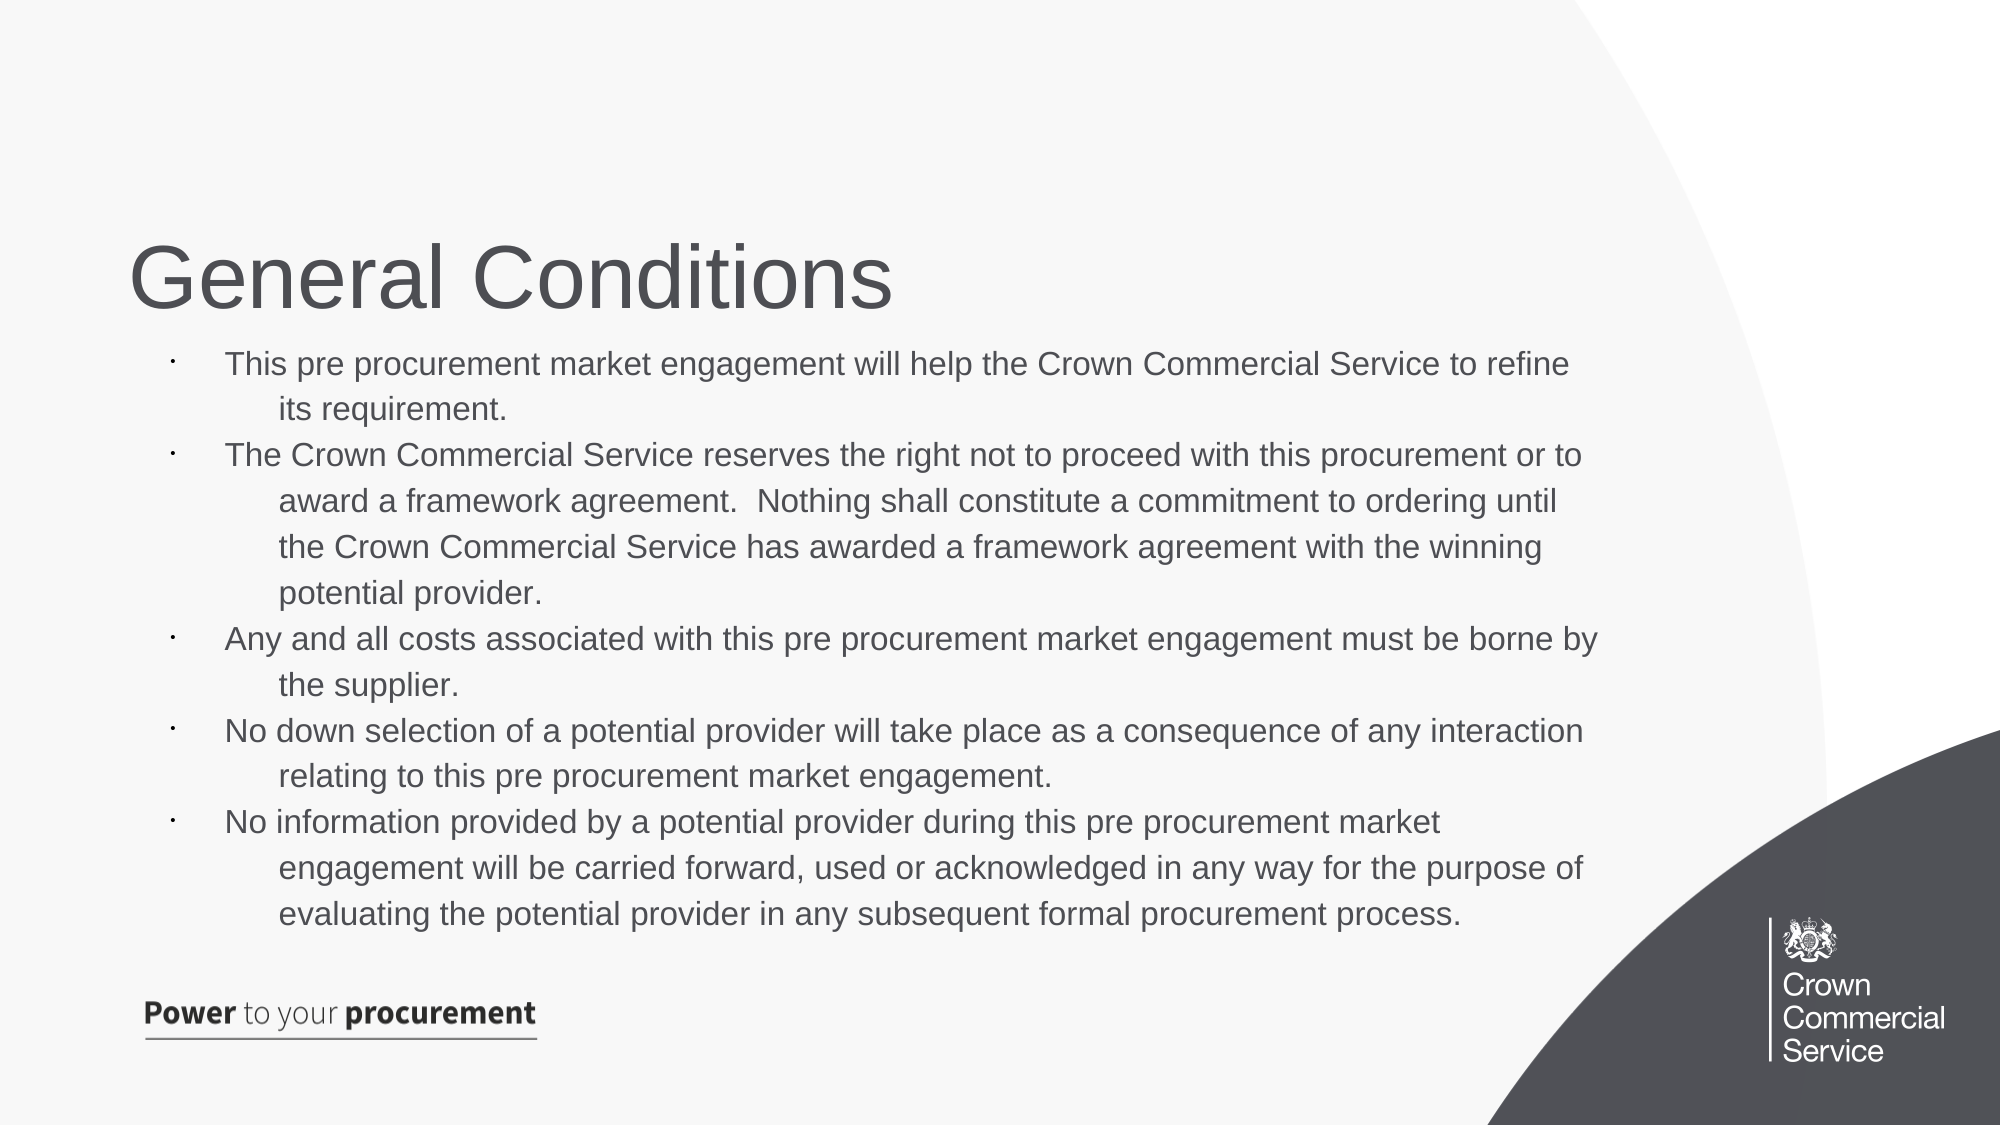

# General Conditions
This pre procurement market engagement will help the Crown Commercial Service to refine its requirement.
The Crown Commercial Service reserves the right not to proceed with this procurement or to award a framework agreement. Nothing shall constitute a commitment to ordering until the Crown Commercial Service has awarded a framework agreement with the winning potential provider.
Any and all costs associated with this pre procurement market engagement must be borne by the supplier.
No down selection of a potential provider will take place as a consequence of any interaction relating to this pre procurement market engagement.
No information provided by a potential provider during this pre procurement market engagement will be carried forward, used or acknowledged in any way for the purpose of evaluating the potential provider in any subsequent formal procurement process.